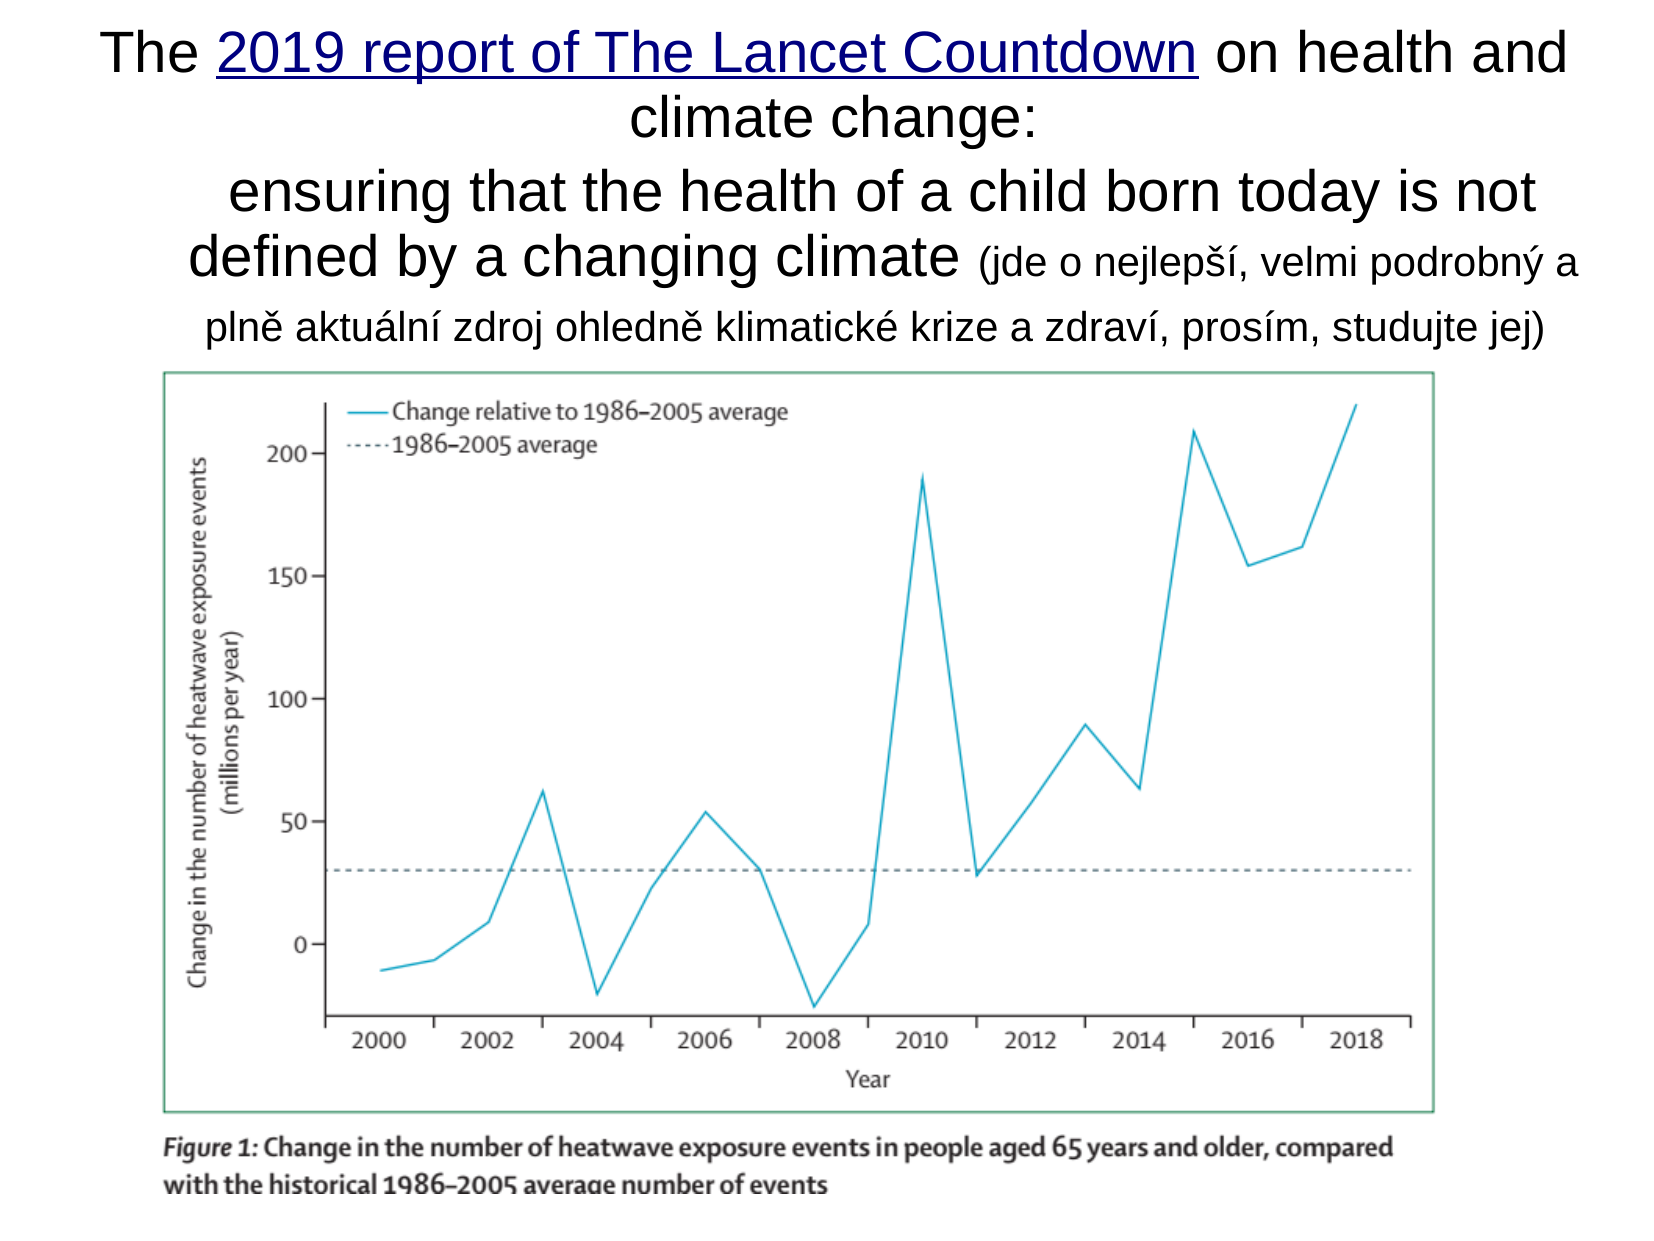

# The 2019 report of The Lancet Countdown on health and climate change:
ensuring that the health of a child born today is not defined by a changing climate (jde o nejlepší, velmi podrobný a plně aktuální zdroj ohledně klimatické krize a zdraví, prosím, studujte jej)